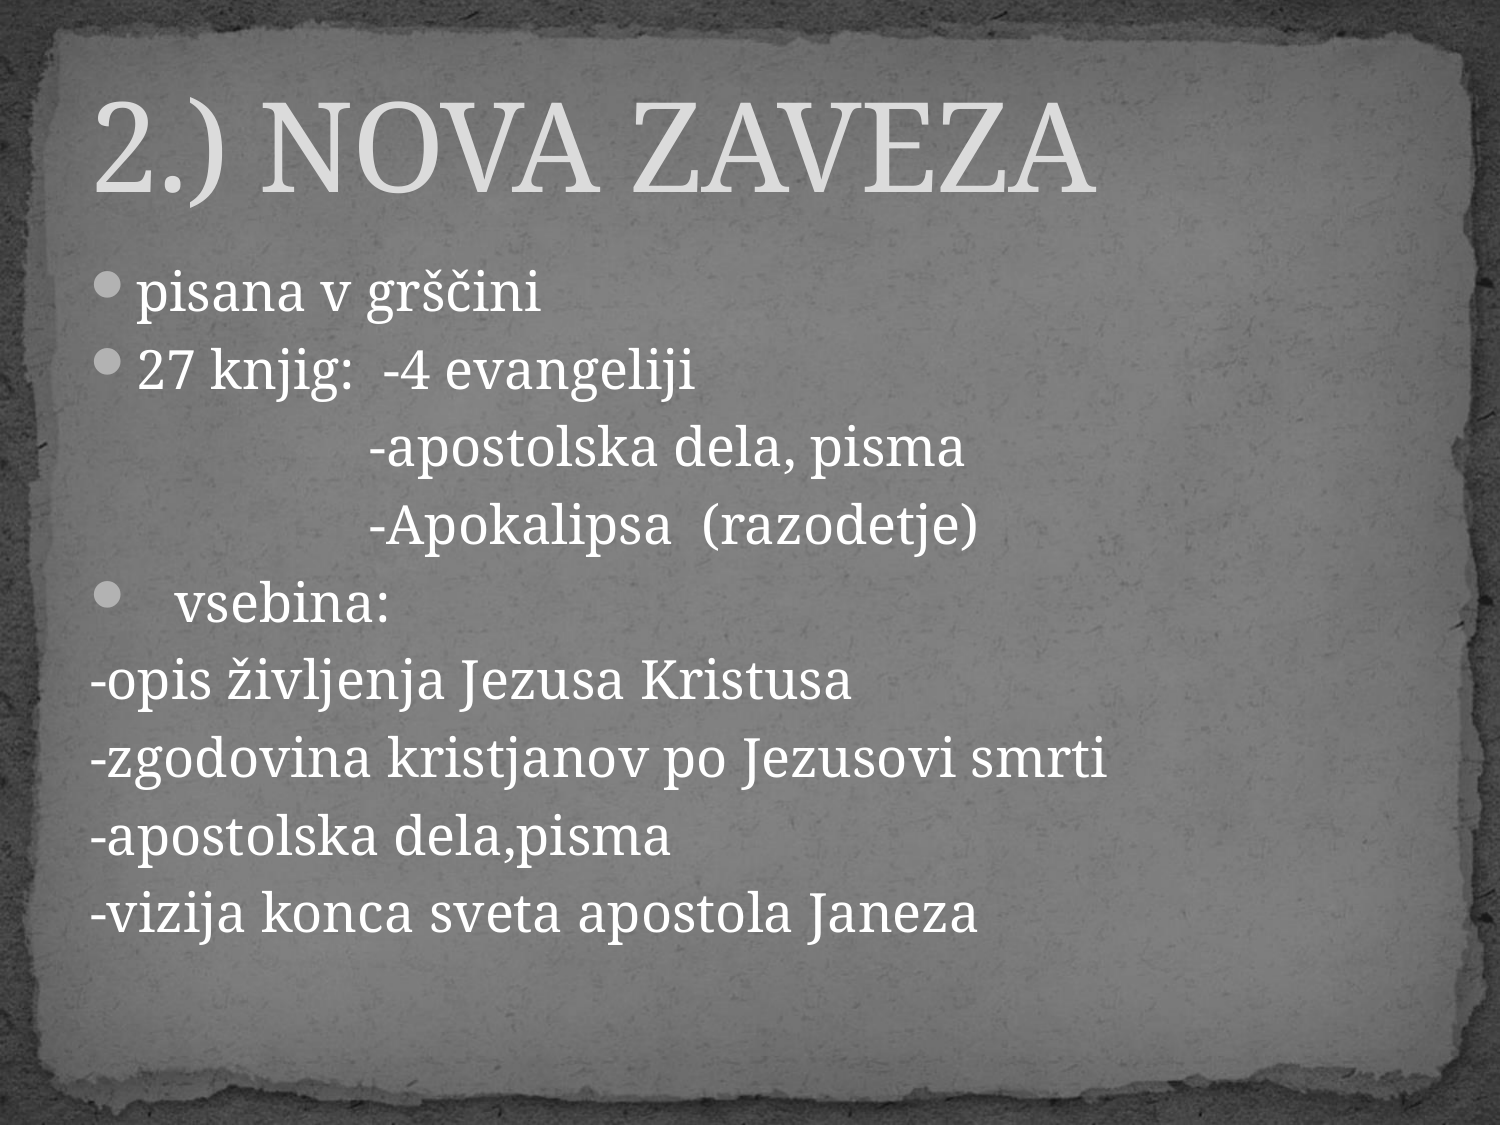

2.) NOVA ZAVEZA
# pisana v grščini
27 knjig: -4 evangeliji
 -apostolska dela, pisma
 -Apokalipsa (razodetje)
vsebina:
-opis življenja Jezusa Kristusa
-zgodovina kristjanov po Jezusovi smrti
-apostolska dela,pisma
-vizija konca sveta apostola Janeza